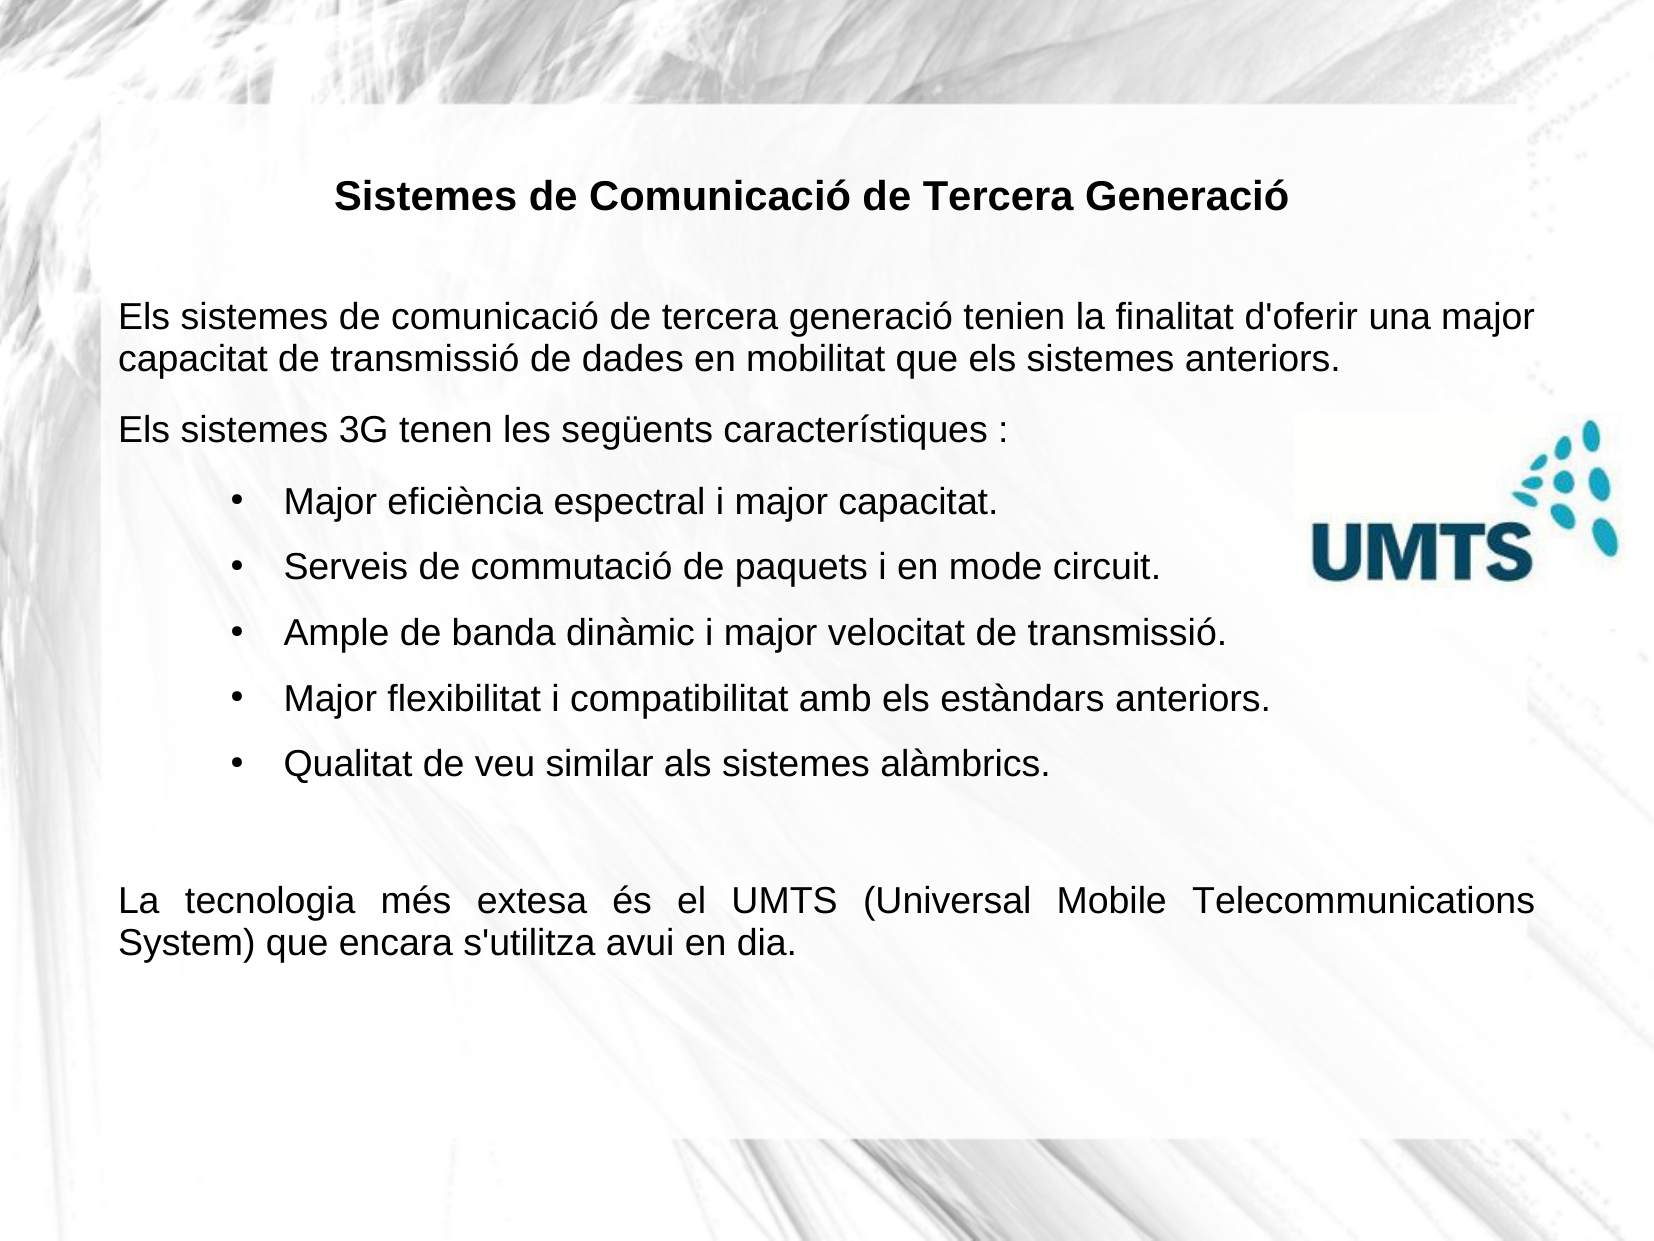

# Sistemes de Comunicació de Tercera Generació
Els sistemes de comunicació de tercera generació tenien la finalitat d'oferir una major capacitat de transmissió de dades en mobilitat que els sistemes anteriors.
Els sistemes 3G tenen les següents característiques :
Major eficiència espectral i major capacitat.
Serveis de commutació de paquets i en mode circuit.
Ample de banda dinàmic i major velocitat de transmissió.
Major flexibilitat i compatibilitat amb els estàndars anteriors.
Qualitat de veu similar als sistemes alàmbrics.
La tecnologia més extesa és el UMTS (Universal Mobile Telecommunications System) que encara s'utilitza avui en dia.